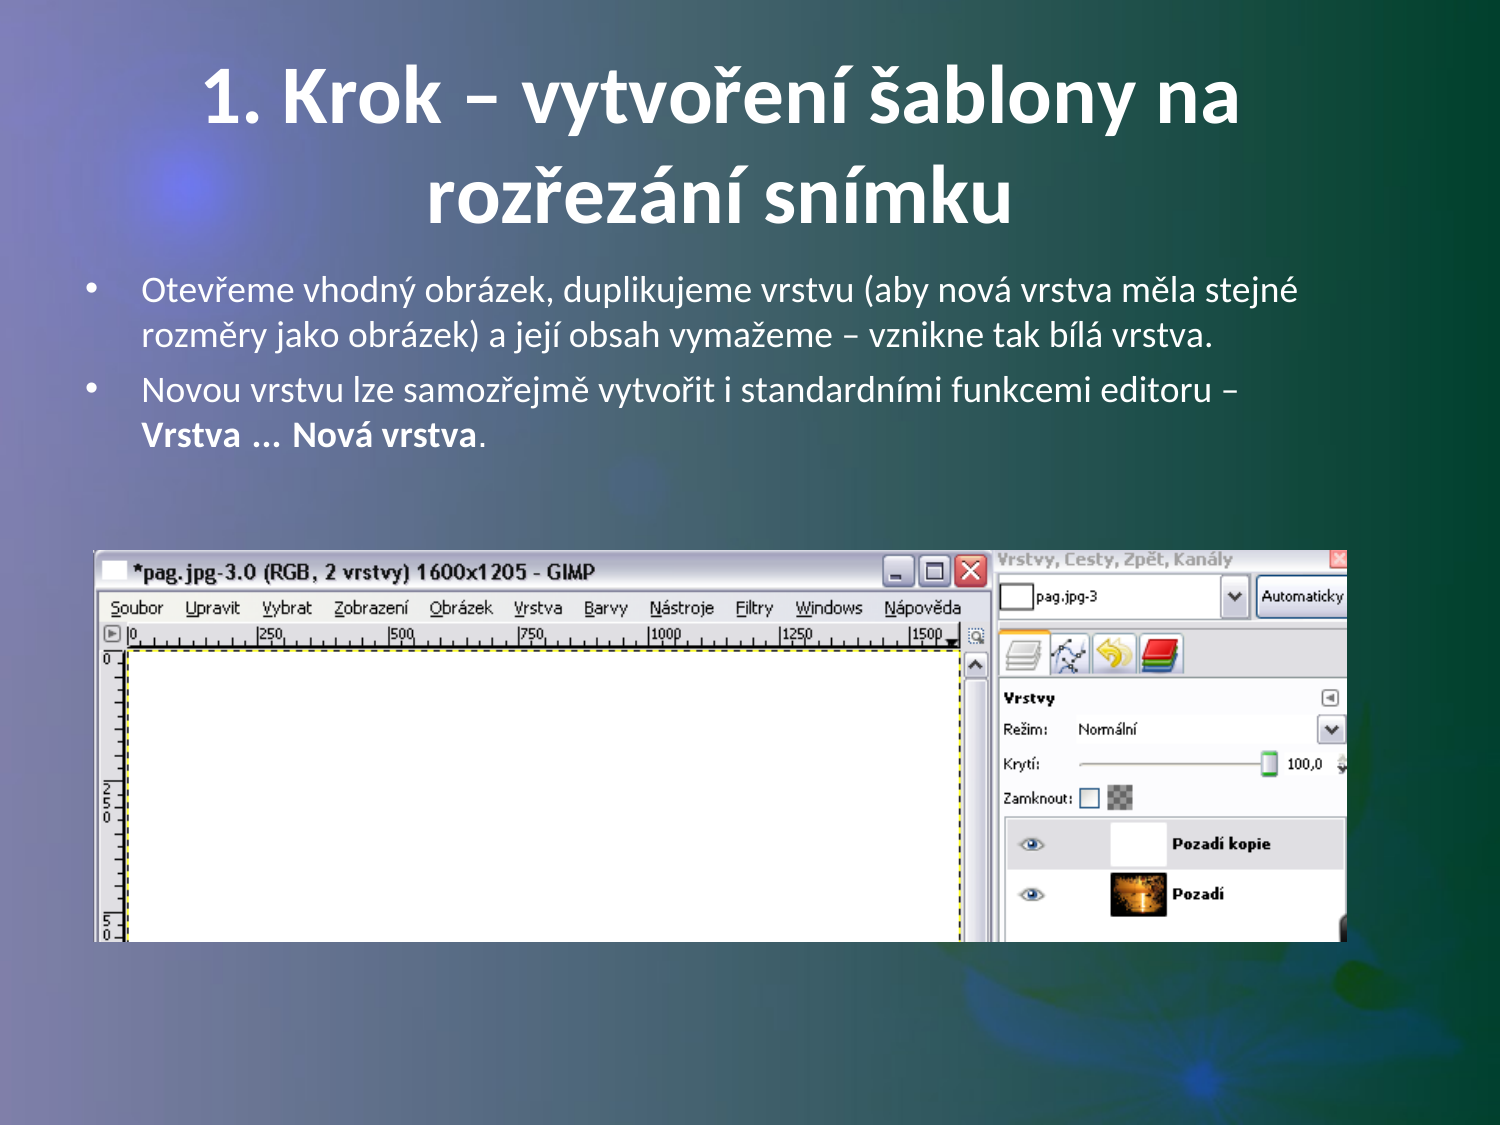

1. Krok – vytvoření šablony na rozřezání snímku
# Otevřeme vhodný obrázek, duplikujeme vrstvu (aby nová vrstva měla stejné rozměry jako obrázek) a její obsah vymažeme – vznikne tak bílá vrstva.
Novou vrstvu lze samozřejmě vytvořit i standardními funkcemi editoru – Vrstva ... Nová vrstva.